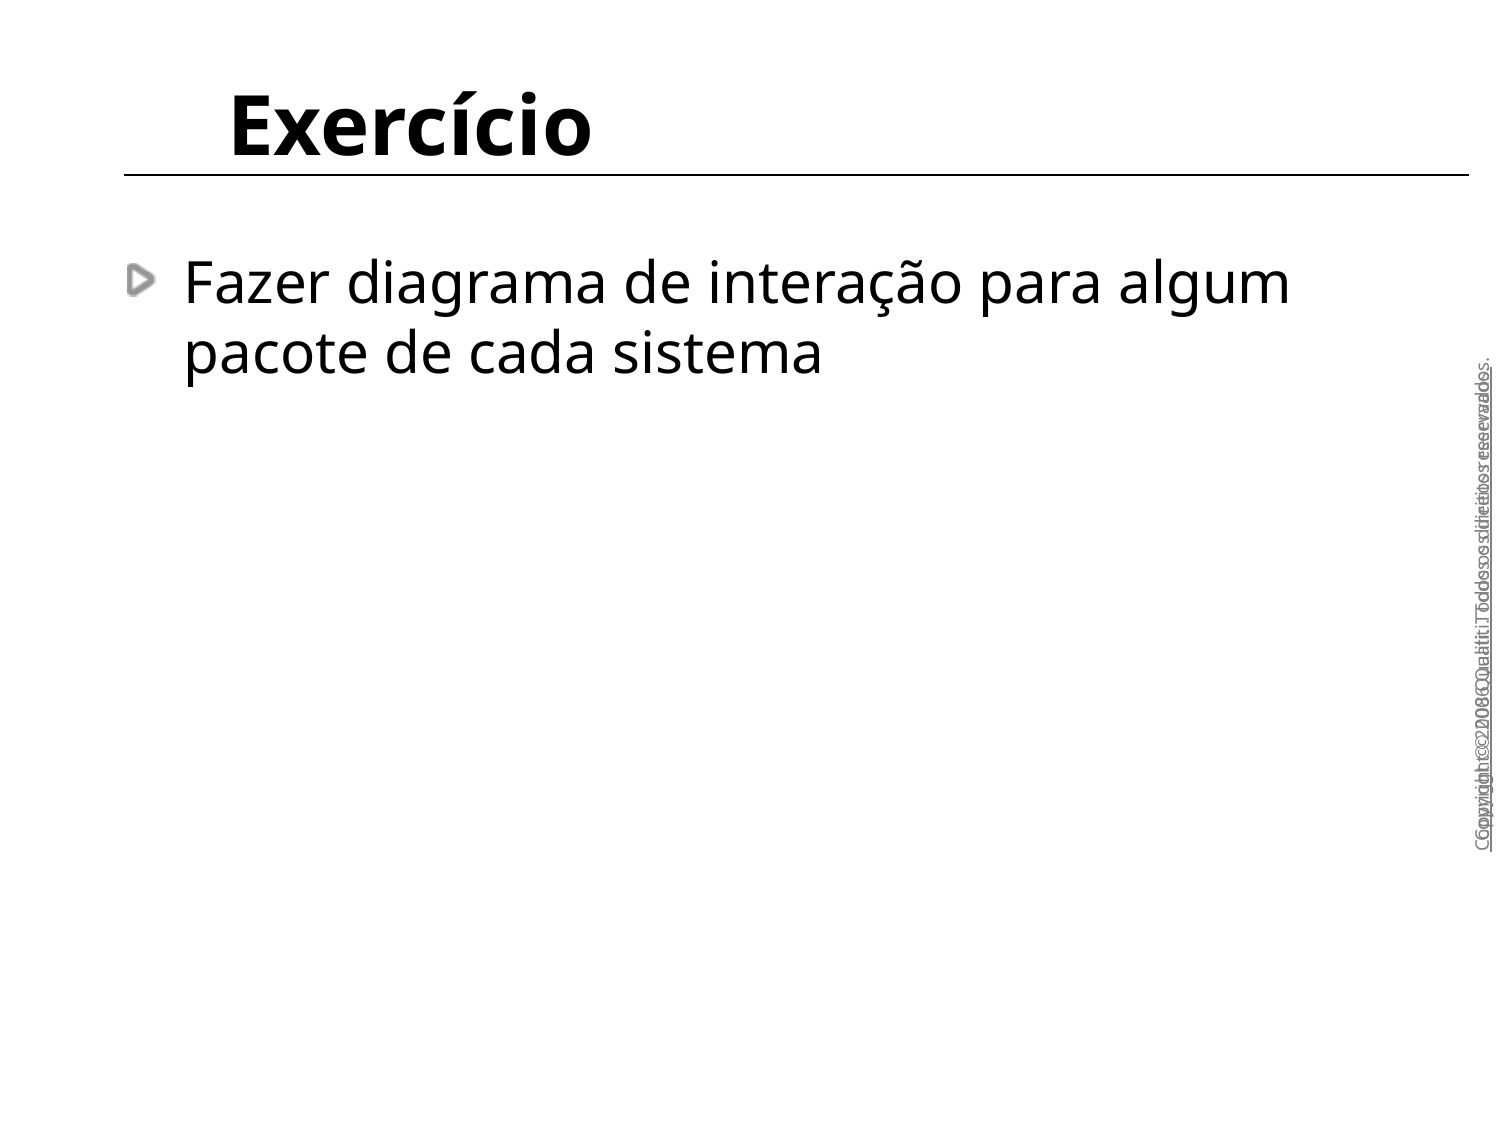

# Exercício
Fazer diagrama de interação para algum pacote de cada sistema